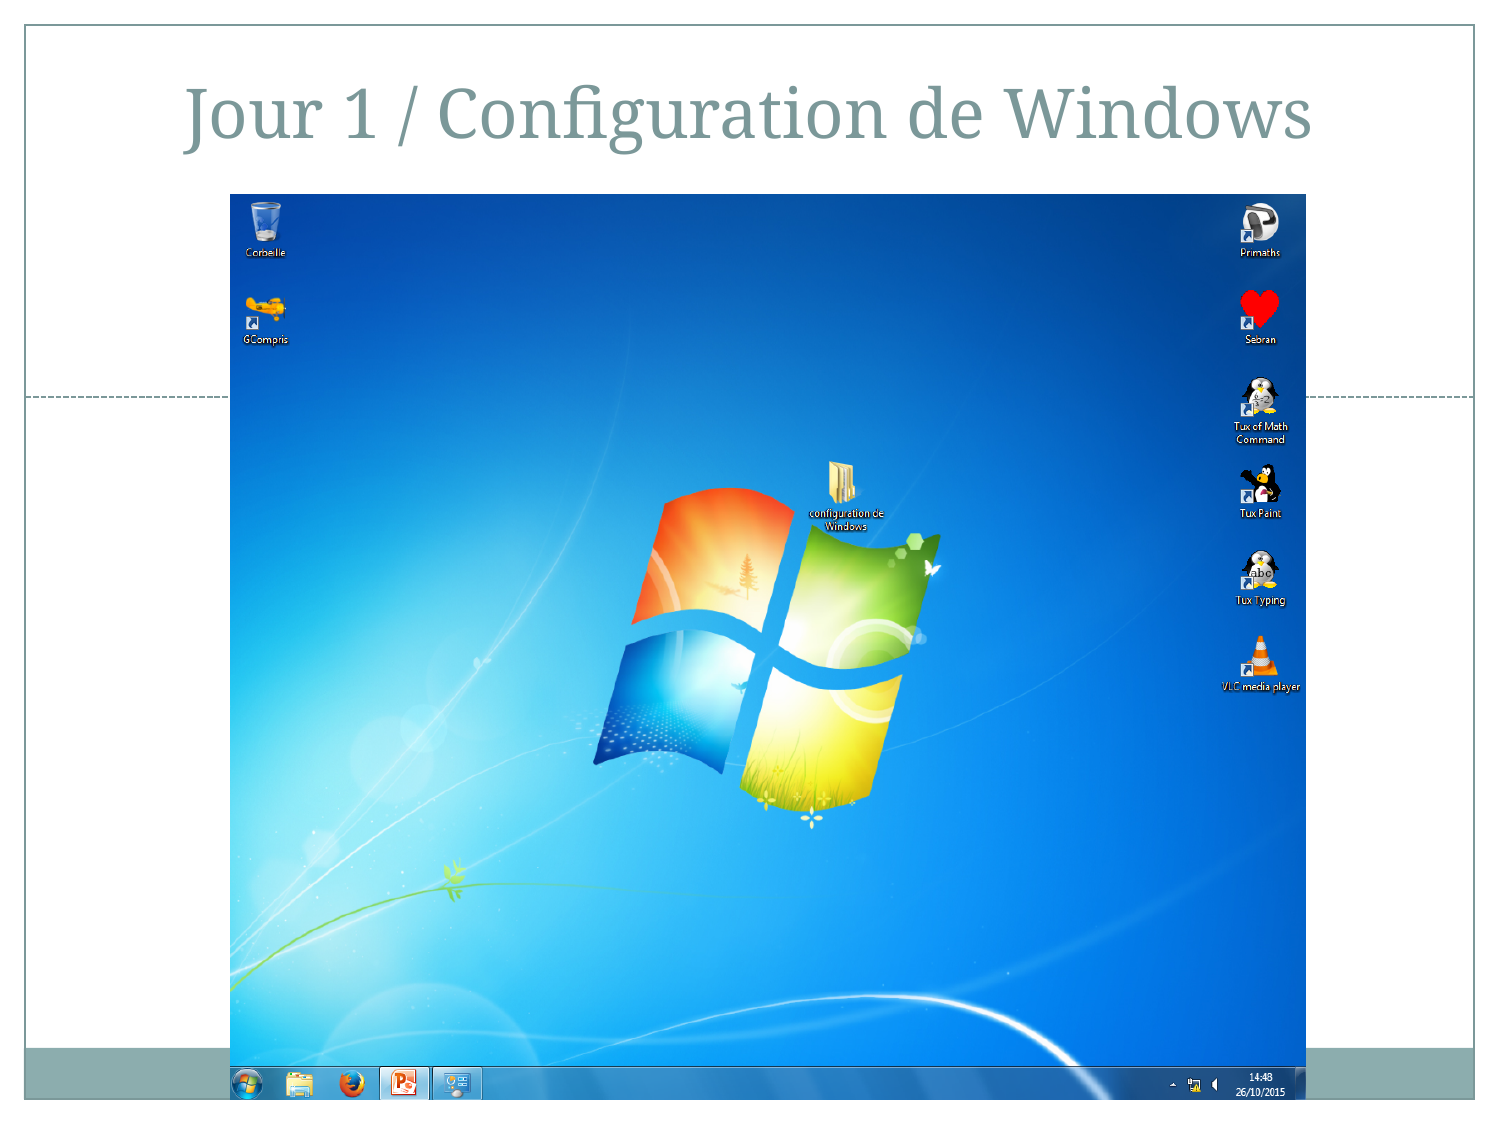

# Jour 1 / Configuration de Windows